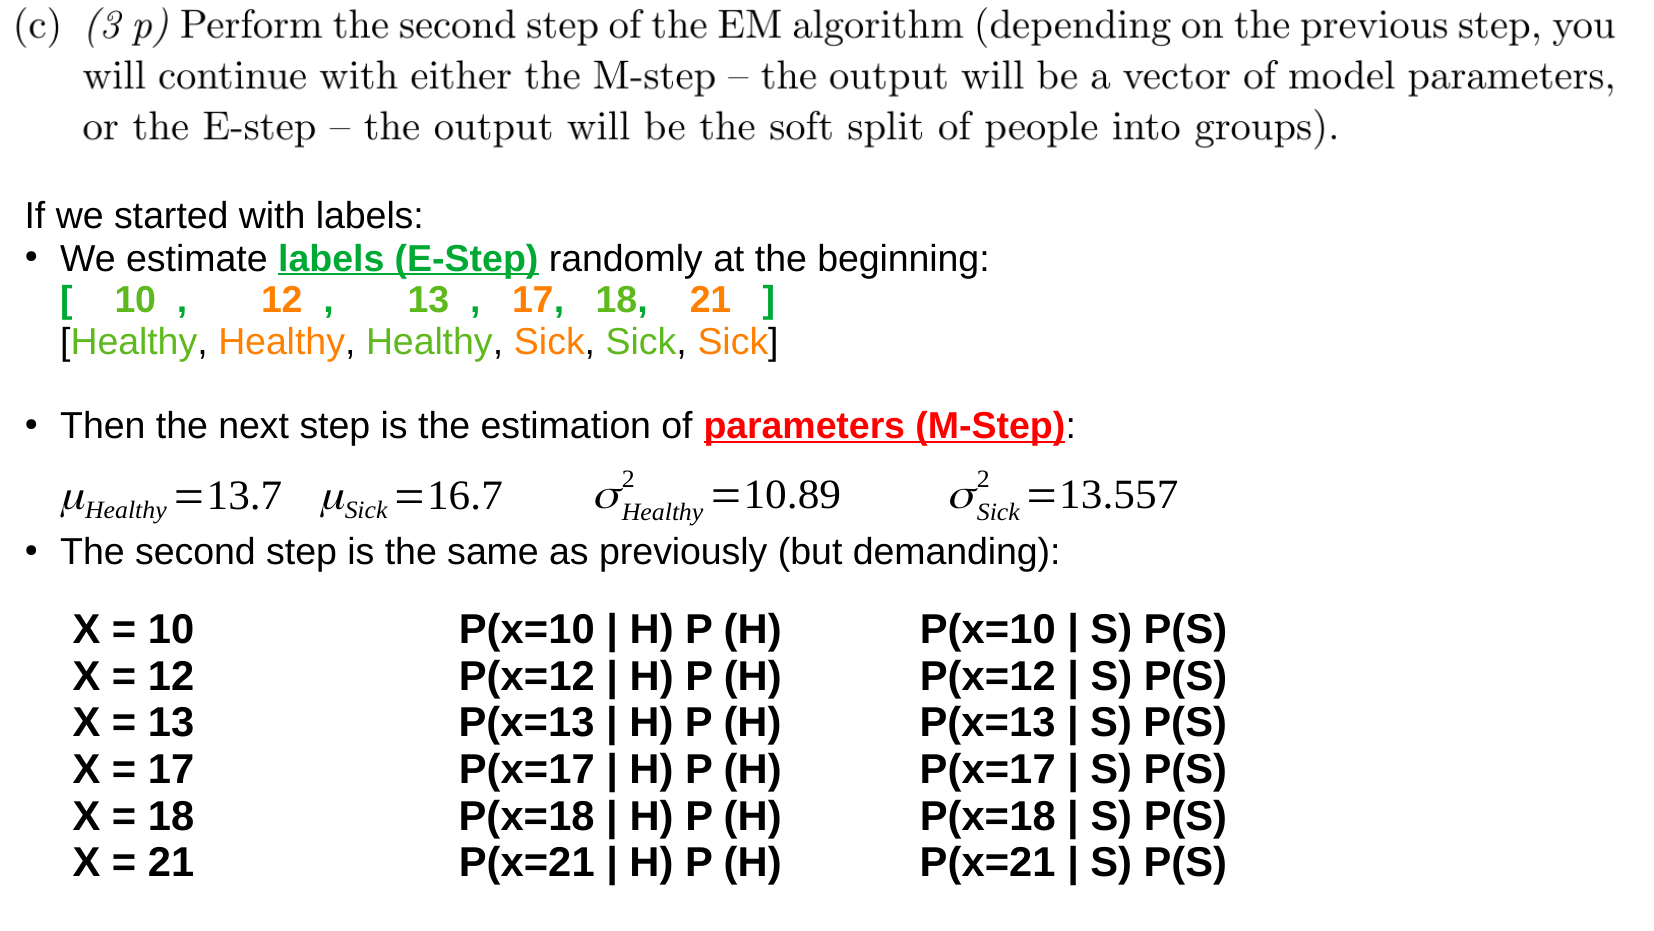

If we started with labels:
We estimate labels (E-Step) randomly at the beginning:
[ 10 , 12 , 13 , 17, 18, 21 ]
[Healthy, Healthy, Healthy, Sick, Sick, Sick]
Then the next step is the estimation of parameters (M-Step):
The second step is the same as previously (but demanding):
X = 10 P(x=10 | H) P (H) P(x=10 | S) P(S)
X = 12 P(x=12 | H) P (H) P(x=12 | S) P(S)
X = 13 P(x=13 | H) P (H) P(x=13 | S) P(S)
X = 17 P(x=17 | H) P (H) P(x=17 | S) P(S)
X = 18 P(x=18 | H) P (H) P(x=18 | S) P(S)
X = 21 P(x=21 | H) P (H) P(x=21 | S) P(S)